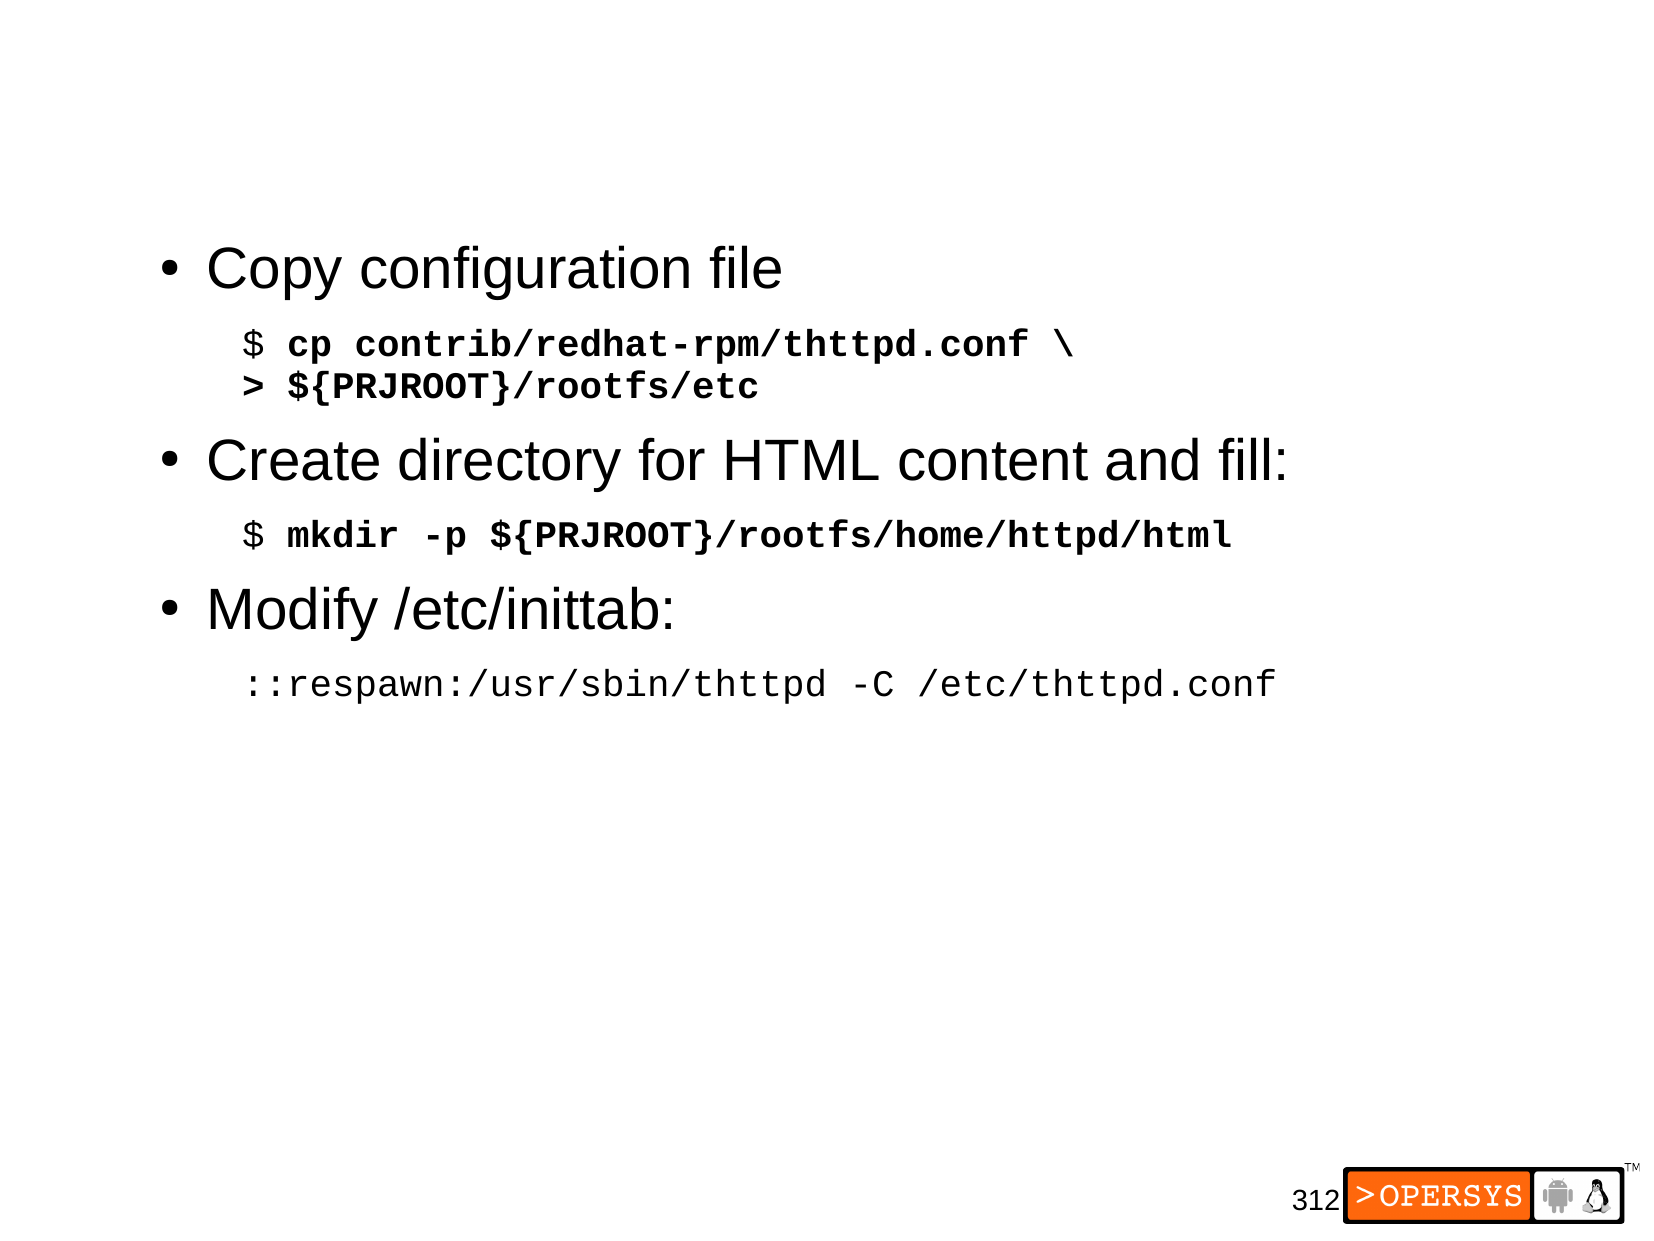

# Copy configuration file
$ cp contrib/redhat-rpm/thttpd.conf \
> ${PRJROOT}/rootfs/etc
Create directory for HTML content and fill:
$ mkdir -p ${PRJROOT}/rootfs/home/httpd/html
Modify /etc/inittab:
::respawn:/usr/sbin/thttpd -C /etc/thttpd.conf